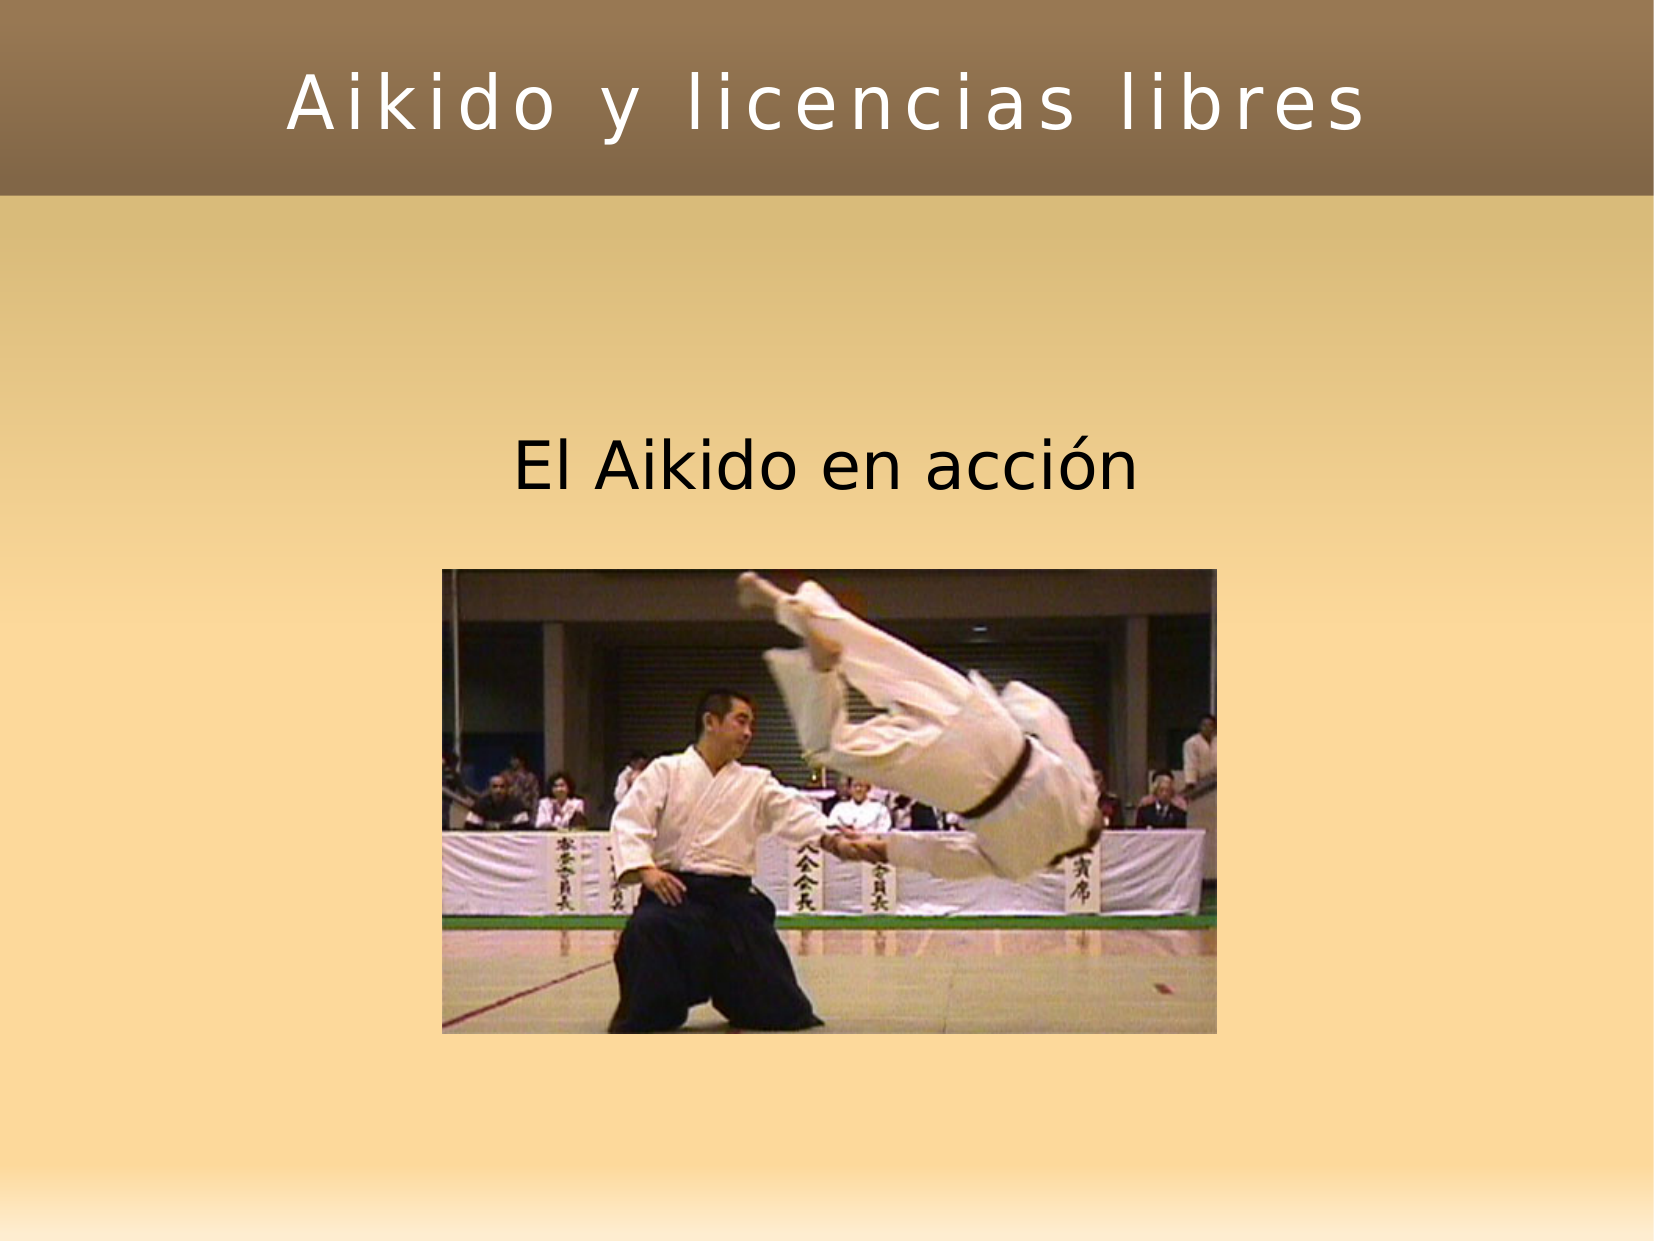

# Aikido y licencias libres
El Aikido en acción